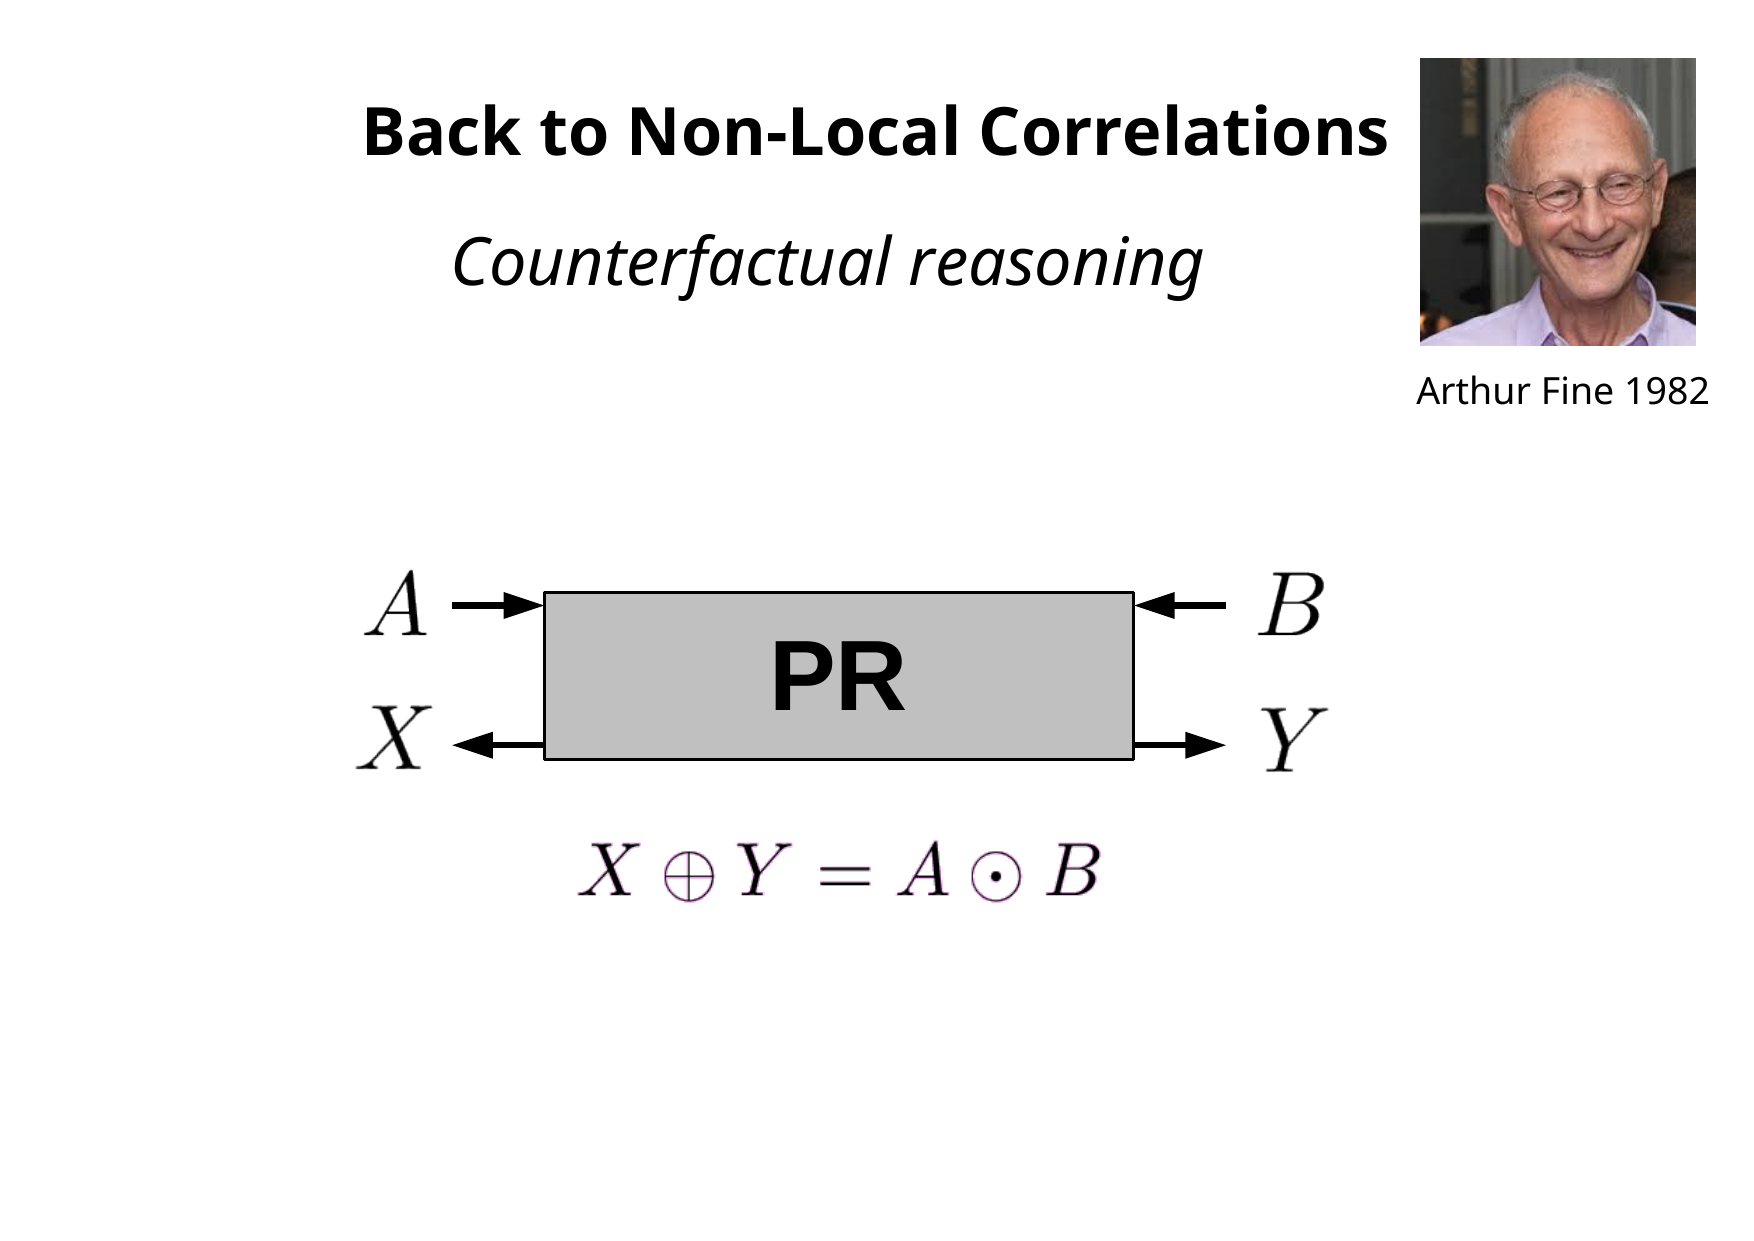

Back to Non-Local Correlations
Counterfactual reasoning
Arthur Fine 1982
PR